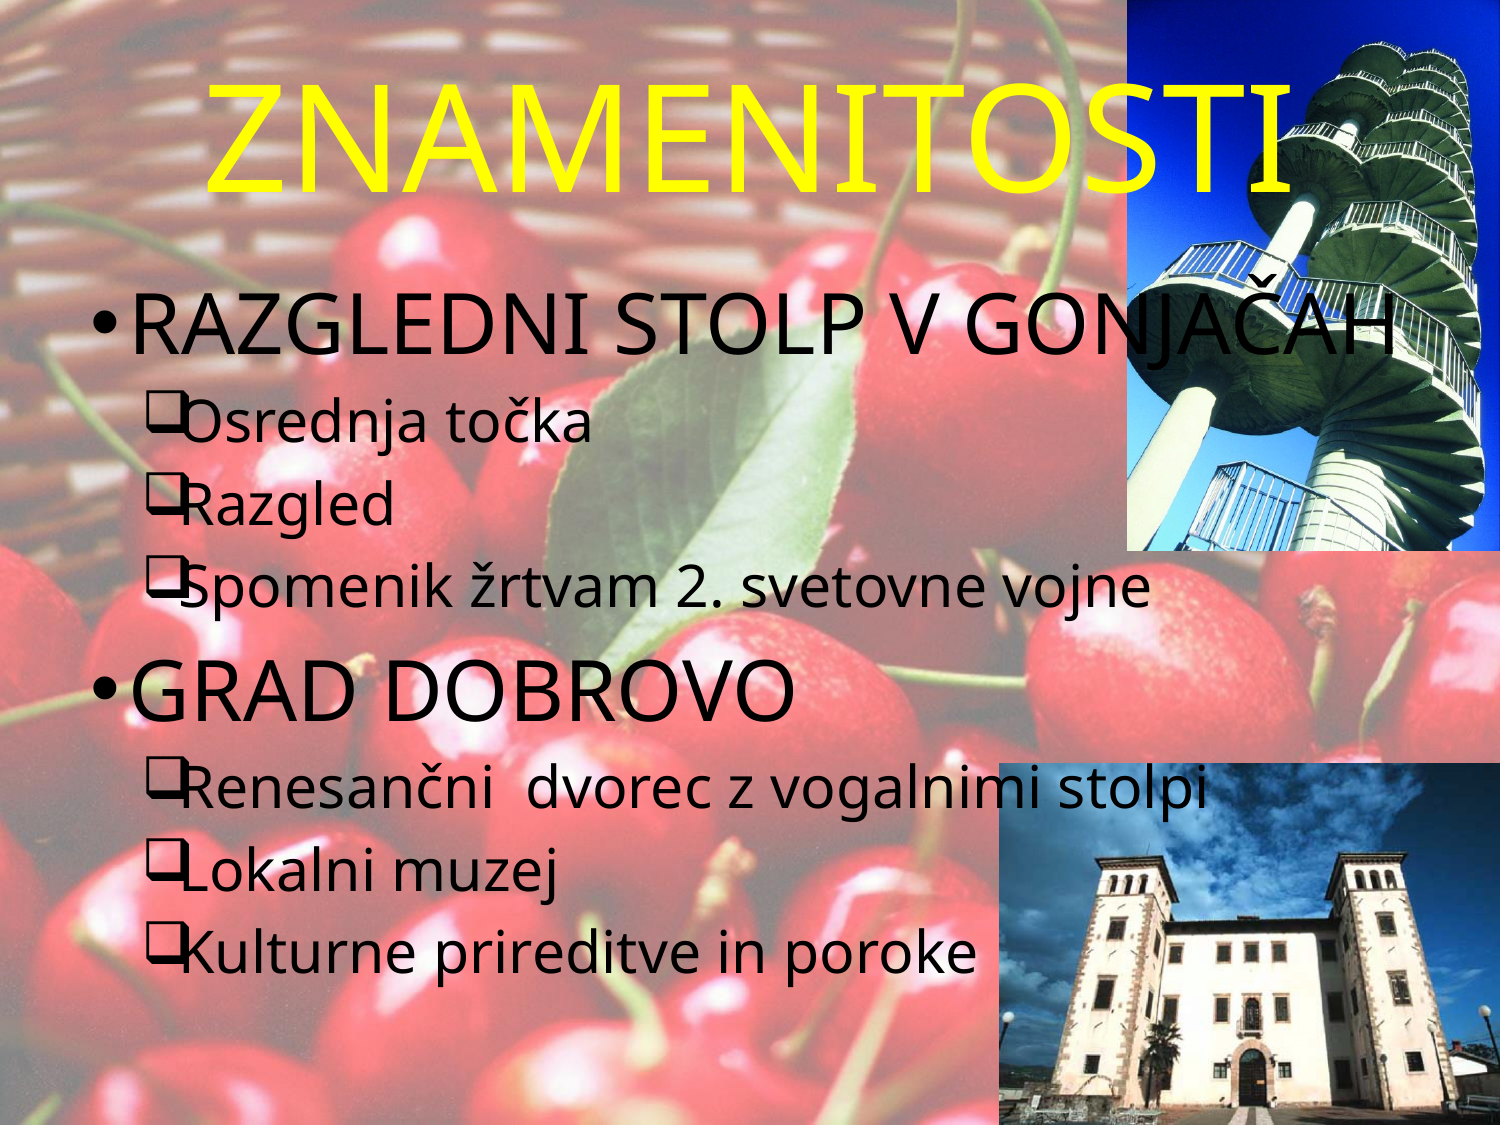

# ZNAMENITOSTI
RAZGLEDNI STOLP V GONJAČAH
Osrednja točka
Razgled
Spomenik žrtvam 2. svetovne vojne
GRAD DOBROVO
Renesančni dvorec z vogalnimi stolpi
Lokalni muzej
Kulturne prireditve in poroke